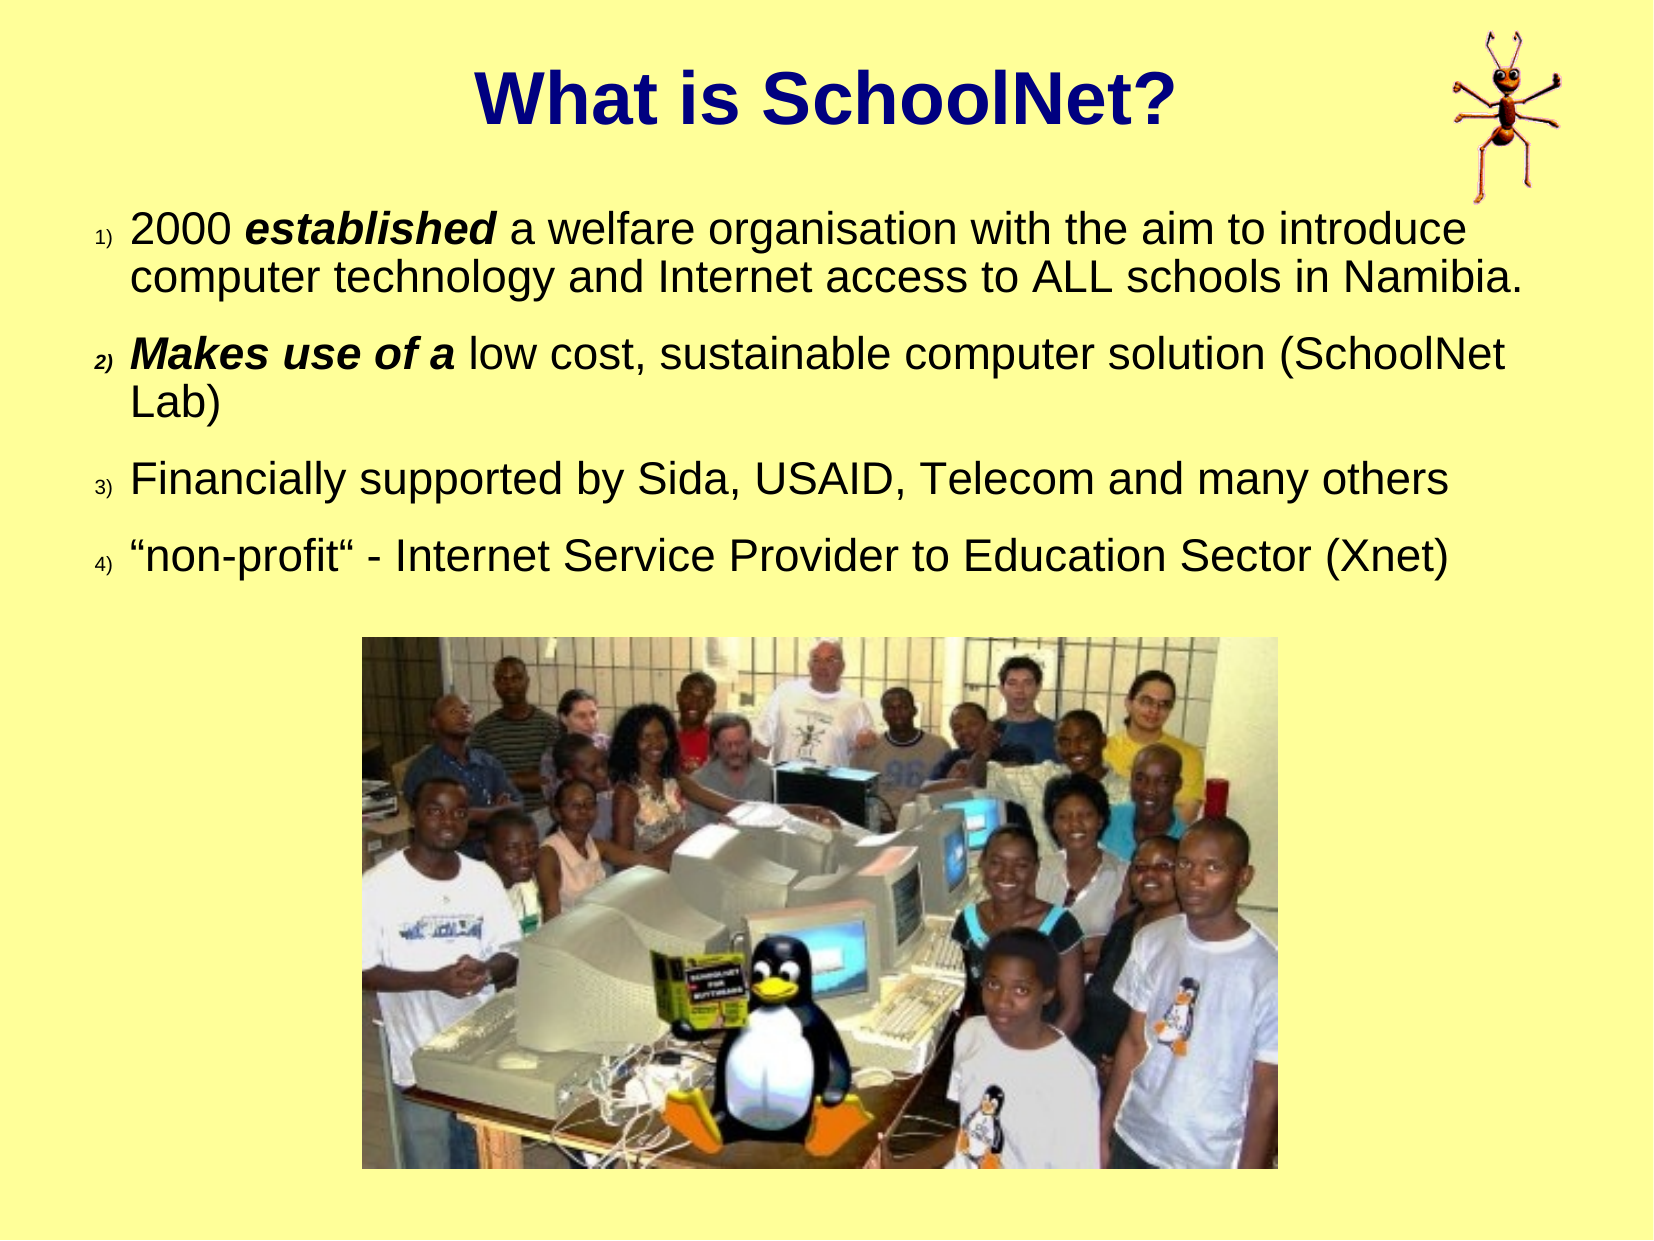

# What is SchoolNet?
2000 established a welfare organisation with the aim to introduce computer technology and Internet access to ALL schools in Namibia.
Makes use of a low cost, sustainable computer solution (SchoolNet Lab)
Financially supported by Sida, USAID, Telecom and many others
“non-profit“ - Internet Service Provider to Education Sector (Xnet)